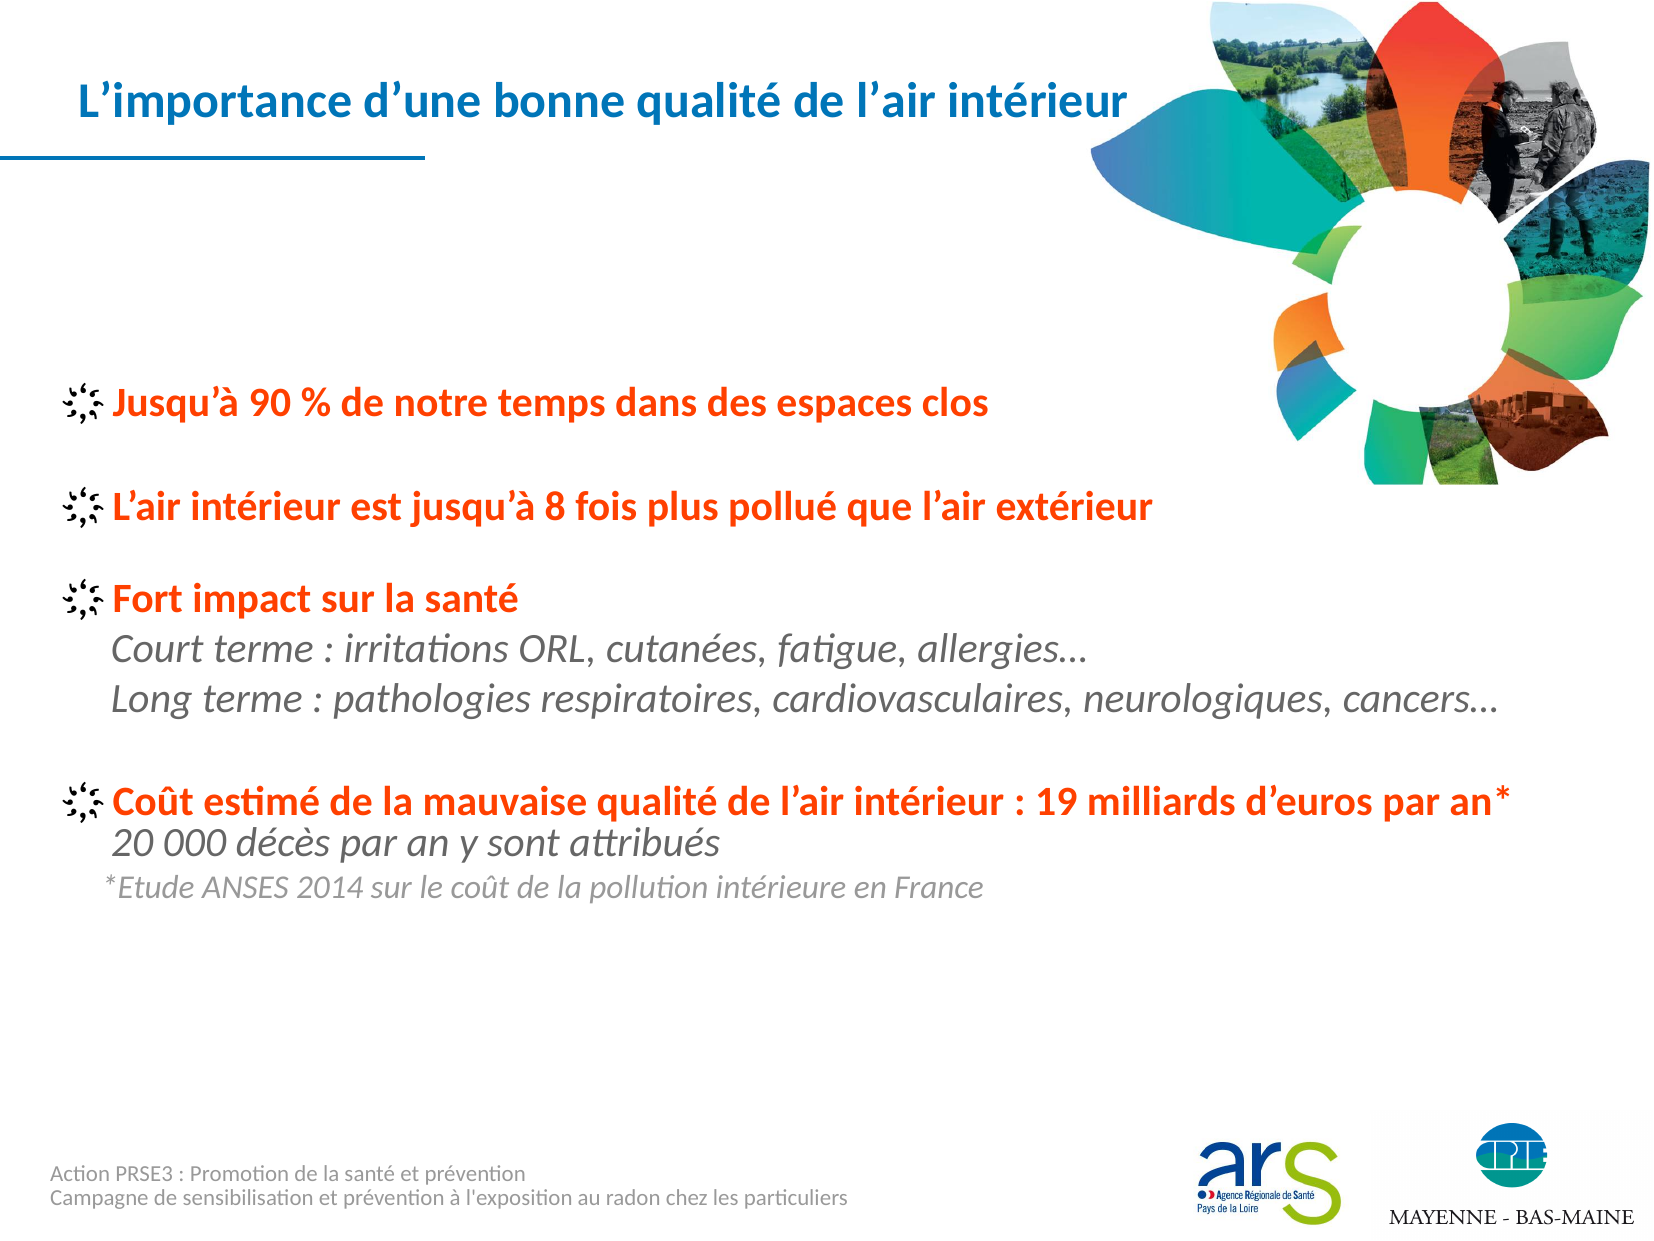

L’importance d’une bonne qualité de l’air intérieur
 ҉ Jusqu’à 90 % de notre temps dans des espaces clos
 ҉ L’air intérieur est jusqu’à 8 fois plus pollué que l’air extérieur
 ҉ Fort impact sur la santé
 Court terme : irritations ORL, cutanées, fatigue, allergies…
 Long terme : pathologies respiratoires, cardiovasculaires, neurologiques, cancers…
 ҉ Coût estimé de la mauvaise qualité de l’air intérieur : 19 milliards d’euros par an*
 20 000 décès par an y sont attribués
 *Etude ANSES 2014 sur le coût de la pollution intérieure en France
Action PRSE3 : Promotion de la santé et prévention
Campagne de sensibilisation et prévention à l'exposition au radon chez les particuliers